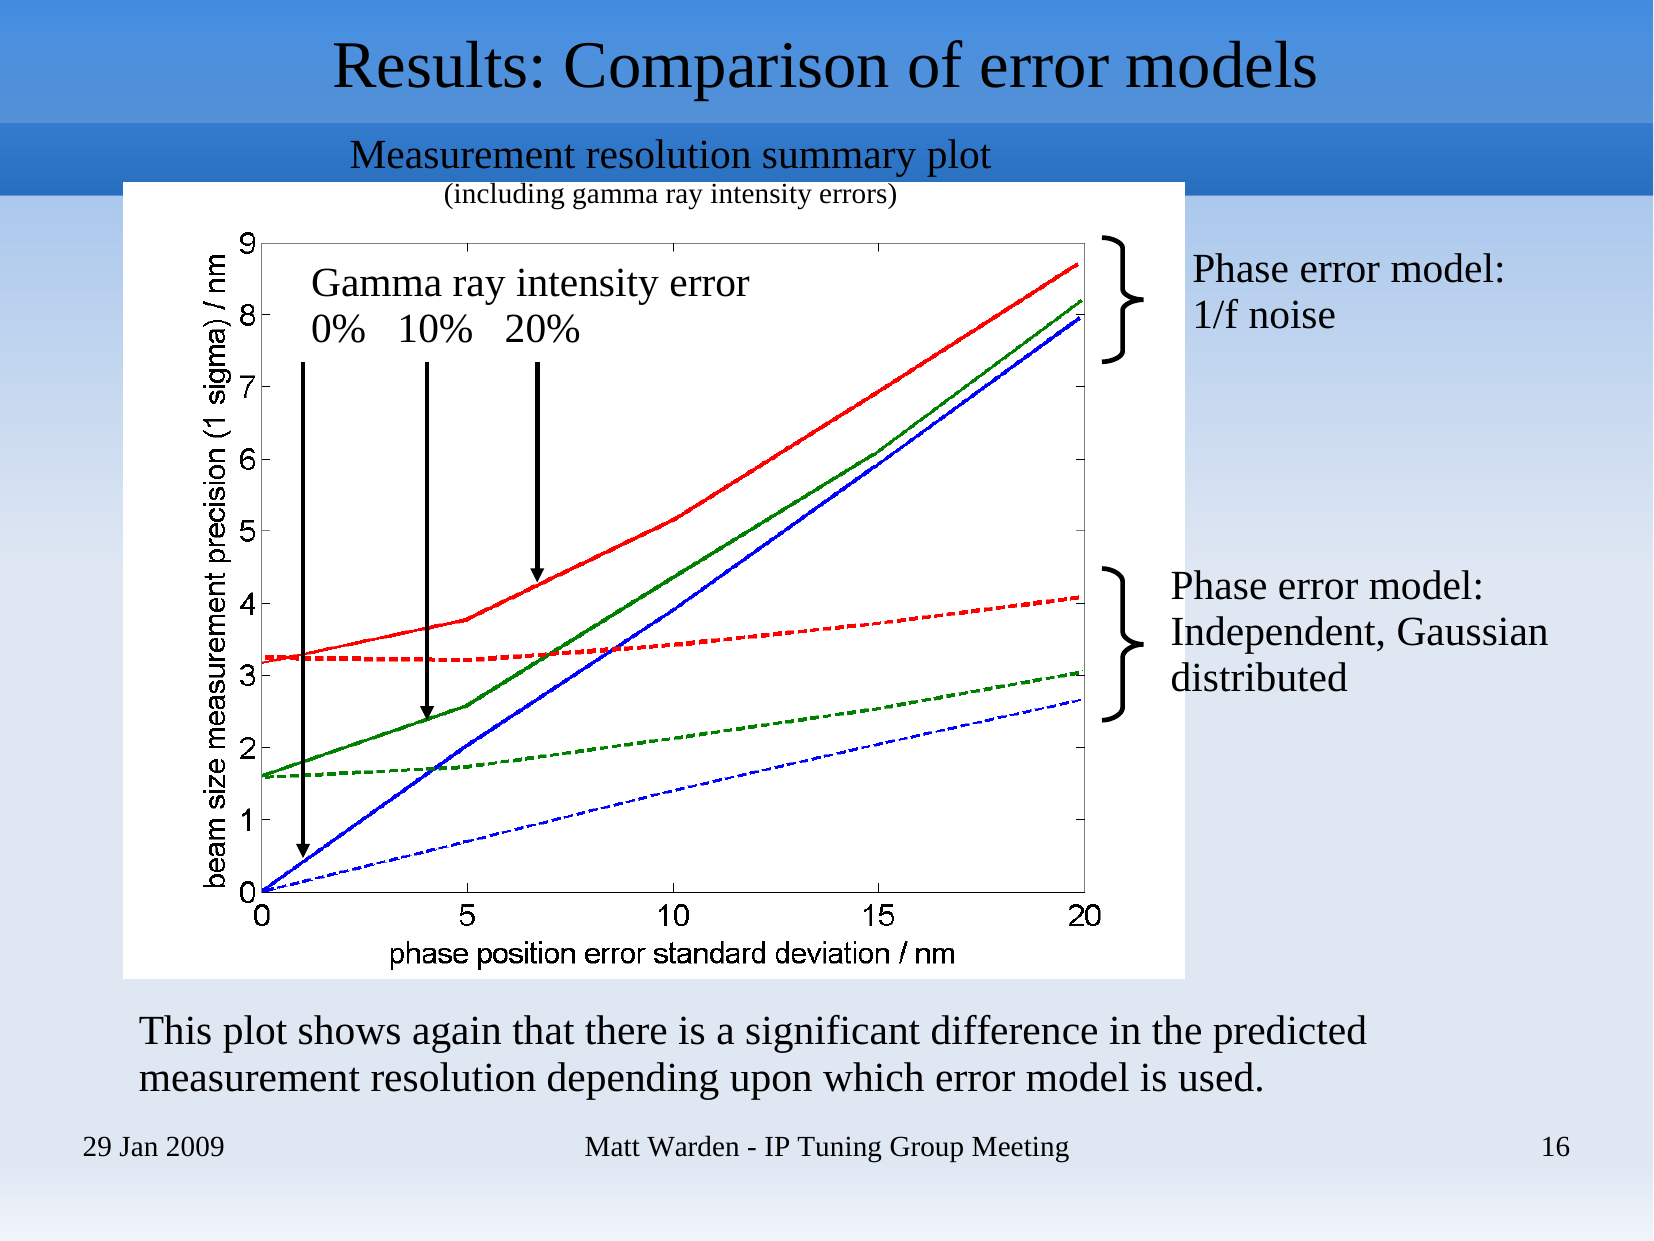

Results: Comparison of error models
Measurement resolution summary plot
(including gamma ray intensity errors)
Phase error model:
1/f noise
Gamma ray intensity error
0% 10% 20%
Phase error model:
Independent, Gaussian distributed
This plot shows again that there is a significant difference in the predicted measurement resolution depending upon which error model is used.
29 Jan 2009
Matt Warden - IP Tuning Group Meeting
16